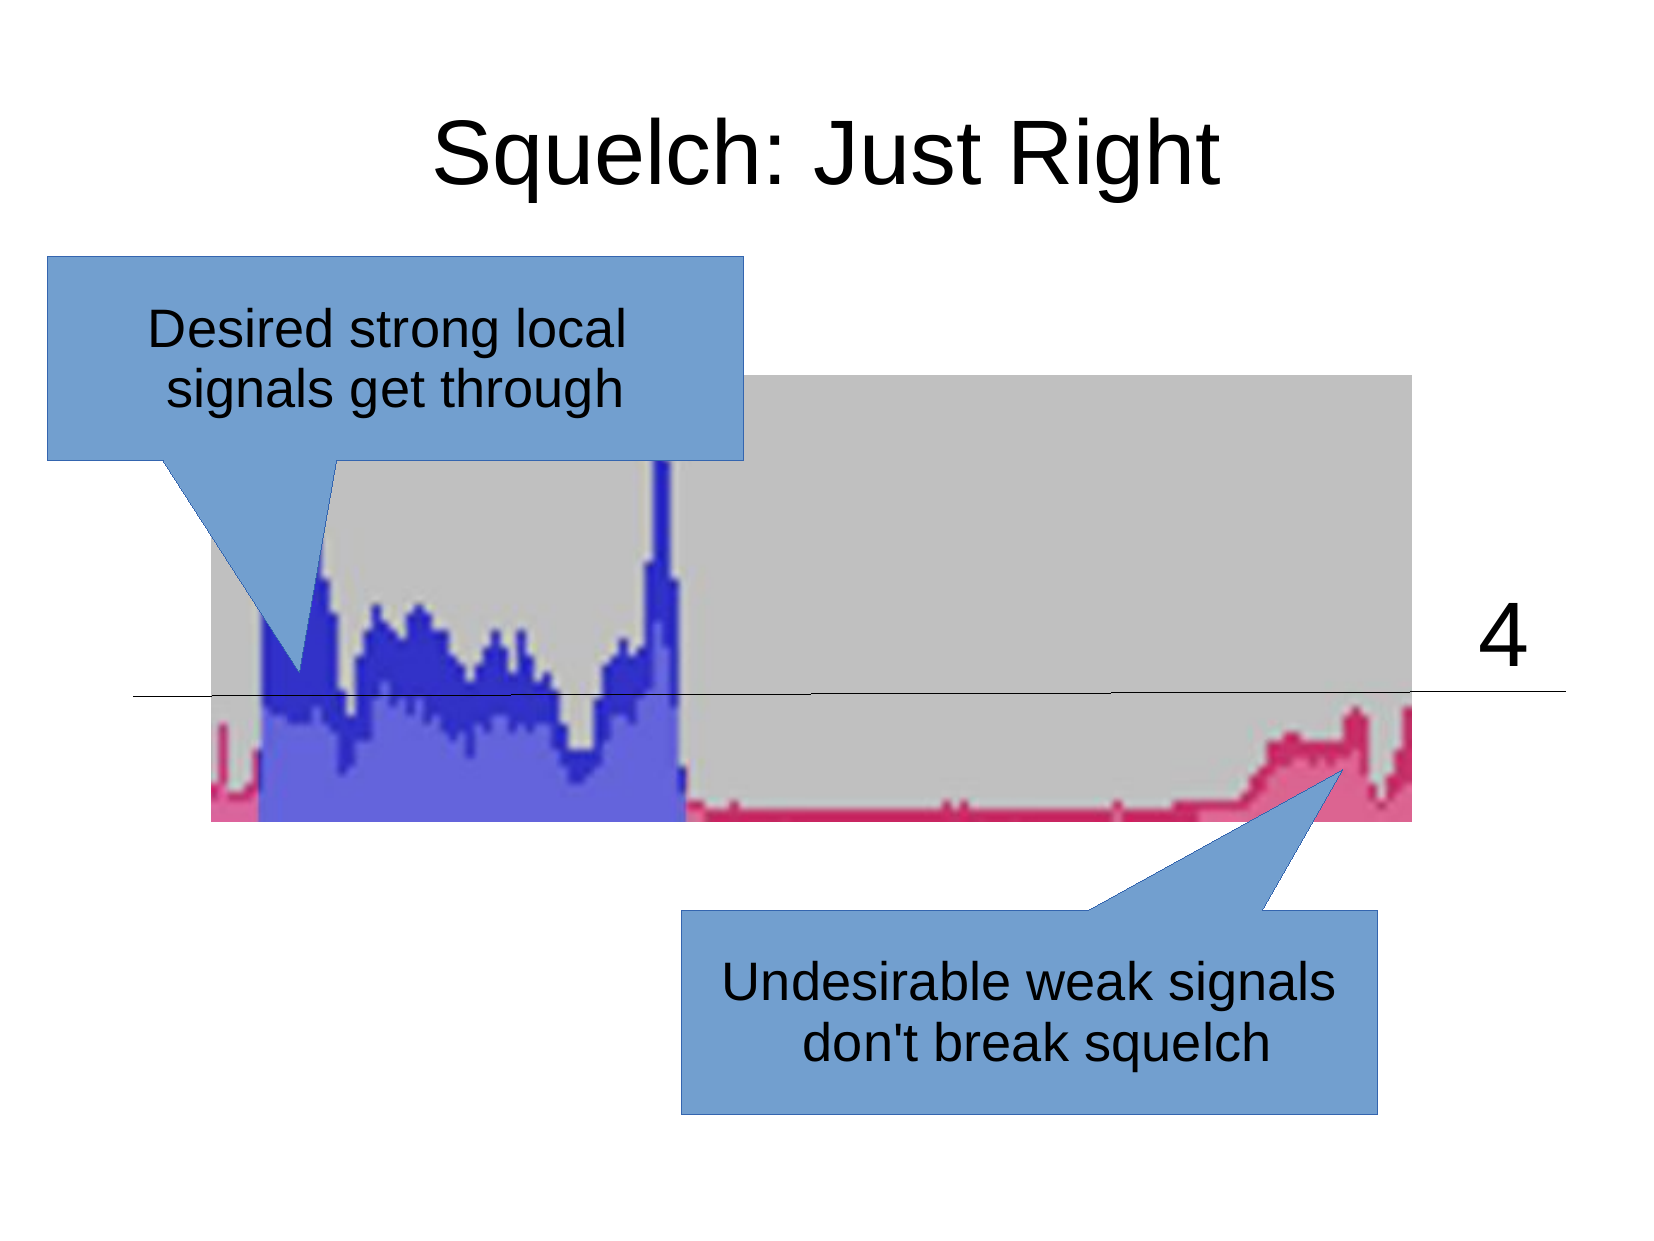

# Squelch: Just Right
Desired strong local
signals get through
4
Undesirable weak signals
 don't break squelch